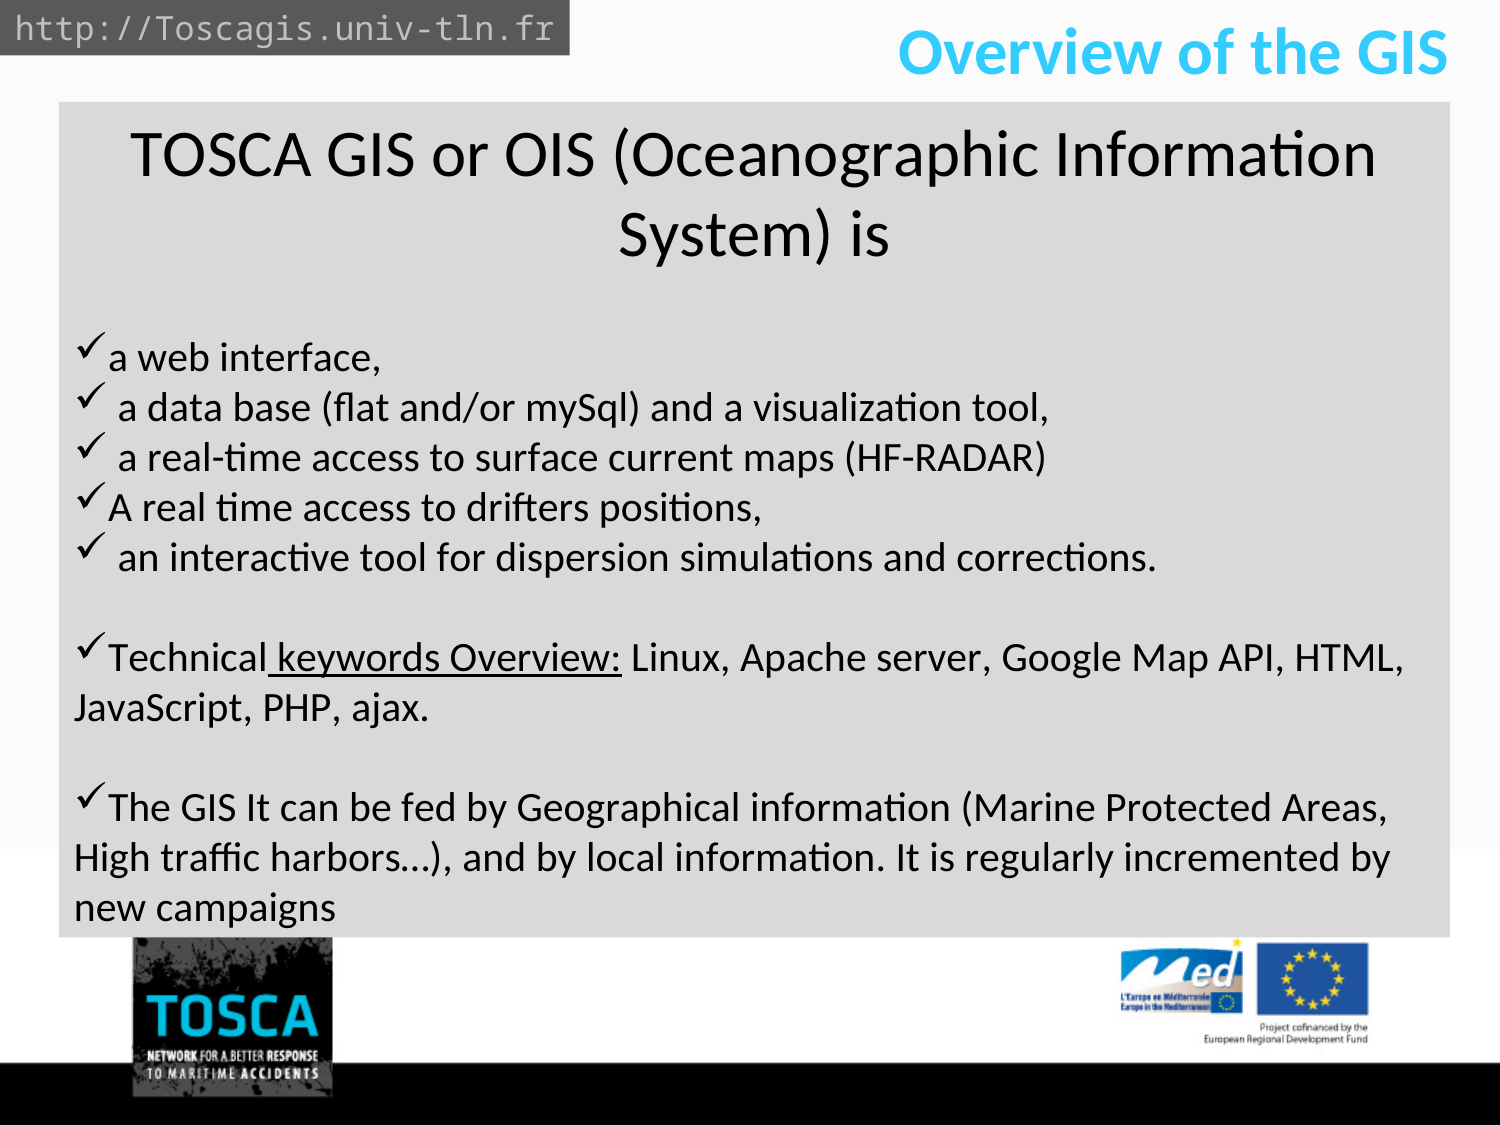

http://Toscagis.univ-tln.fr
# Overview of the GIS
TOSCA GIS or OIS (Oceanographic Information System) is
a web interface,
 a data base (flat and/or mySql) and a visualization tool,
 a real-time access to surface current maps (HF-RADAR)
A real time access to drifters positions,
 an interactive tool for dispersion simulations and corrections.
Technical keywords Overview: Linux, Apache server, Google Map API, HTML, JavaScript, PHP, ajax.
The GIS It can be fed by Geographical information (Marine Protected Areas, High traffic harbors…), and by local information. It is regularly incremented by new campaigns